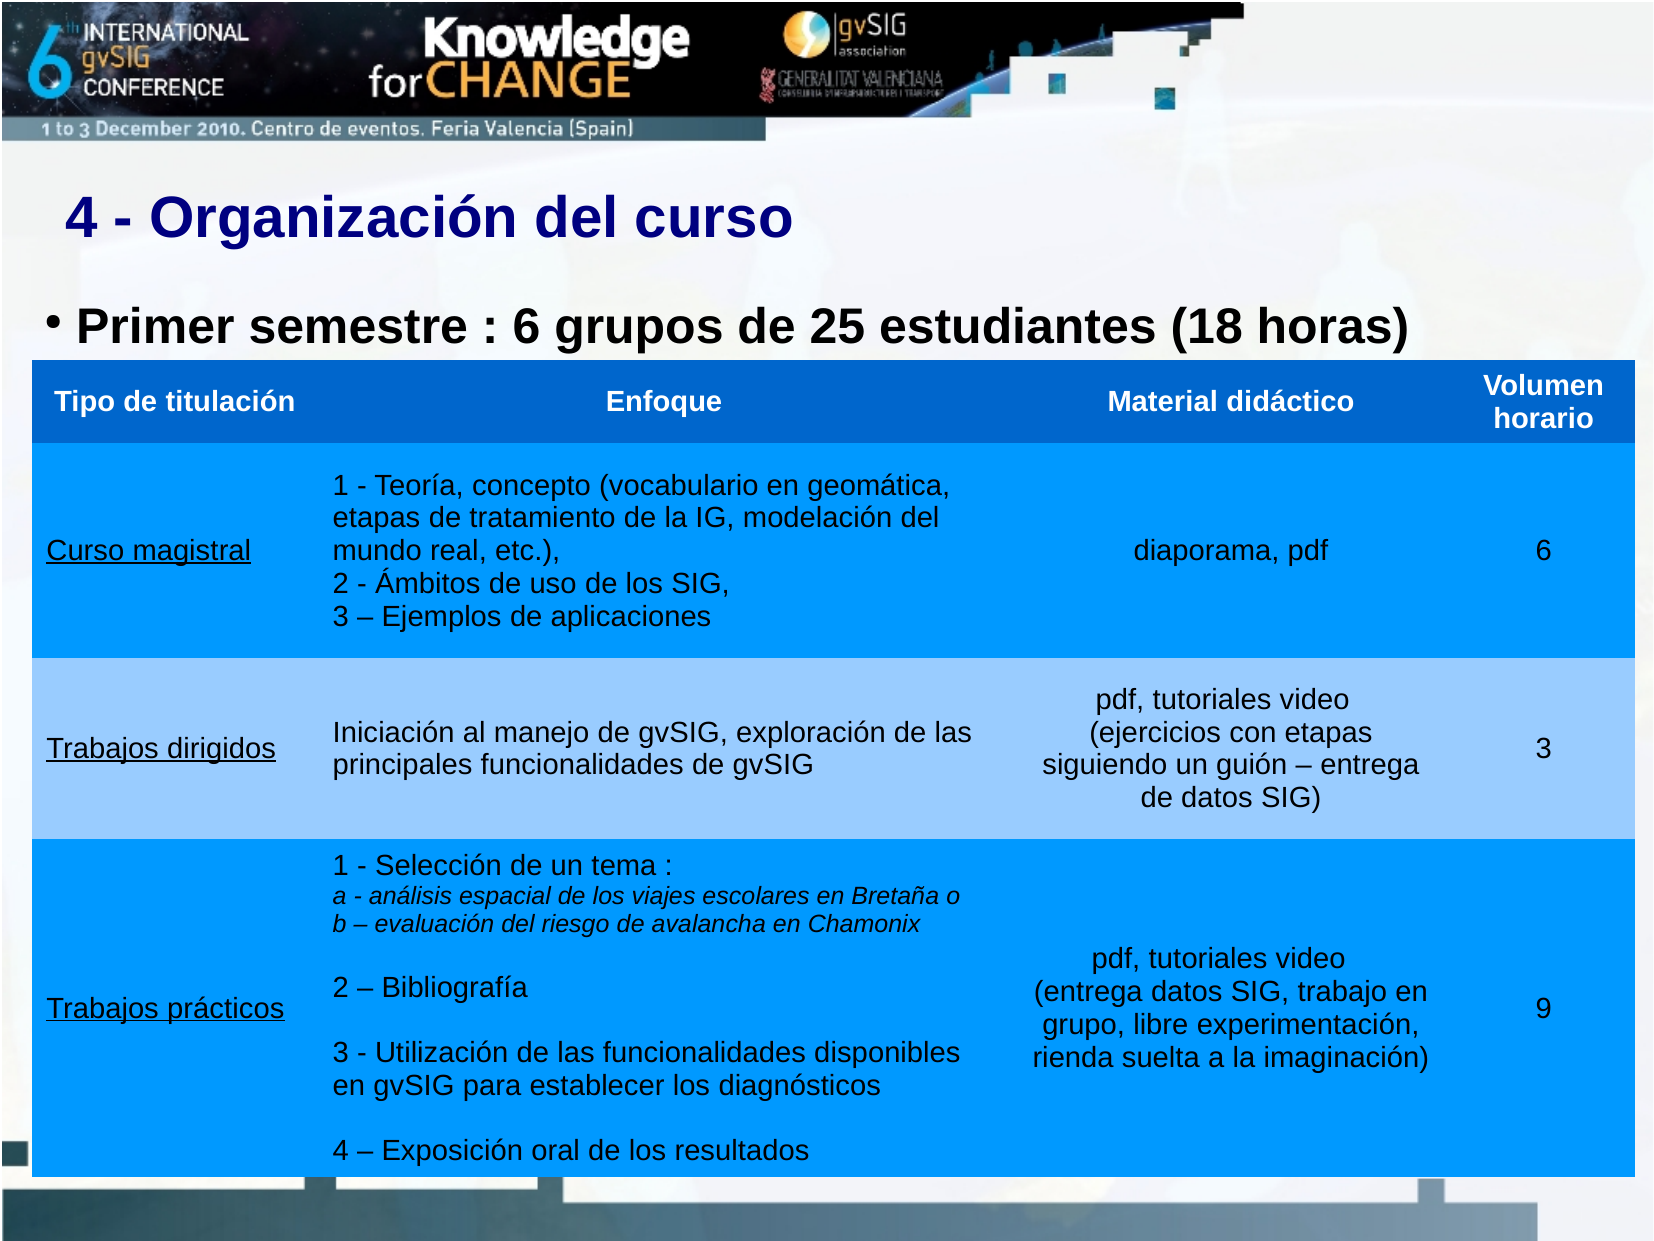

4 - Organización del curso
 Primer semestre : 6 grupos de 25 estudiantes (18 horas)
| Tipo de titulación | Enfoque | Material didáctico | Volumen horario |
| --- | --- | --- | --- |
| Curso magistral | 1 - Teoría, concepto (vocabulario en geomática, etapas de tratamiento de la IG, modelación del mundo real, etc.), 2 - Ámbitos de uso de los SIG, 3 – Ejemplos de aplicaciones | diaporama, pdf | 6 |
| Trabajos dirigidos | Iniciación al manejo de gvSIG, exploración de las principales funcionalidades de gvSIG | pdf, tutoriales video (ejercicios con etapas siguiendo un guión – entrega de datos SIG) | 3 |
| Trabajos prácticos | 1 - Selección de un tema : a - análisis espacial de los viajes escolares en Bretaña o b – evaluación del riesgo de avalancha en Chamonix 2 – Bibliografía 3 - Utilización de las funcionalidades disponibles en gvSIG para establecer los diagnósticos 4 – Exposición oral de los resultados | pdf, tutoriales video (entrega datos SIG, trabajo en grupo, libre experimentación, rienda suelta a la imaginación) | 9 |